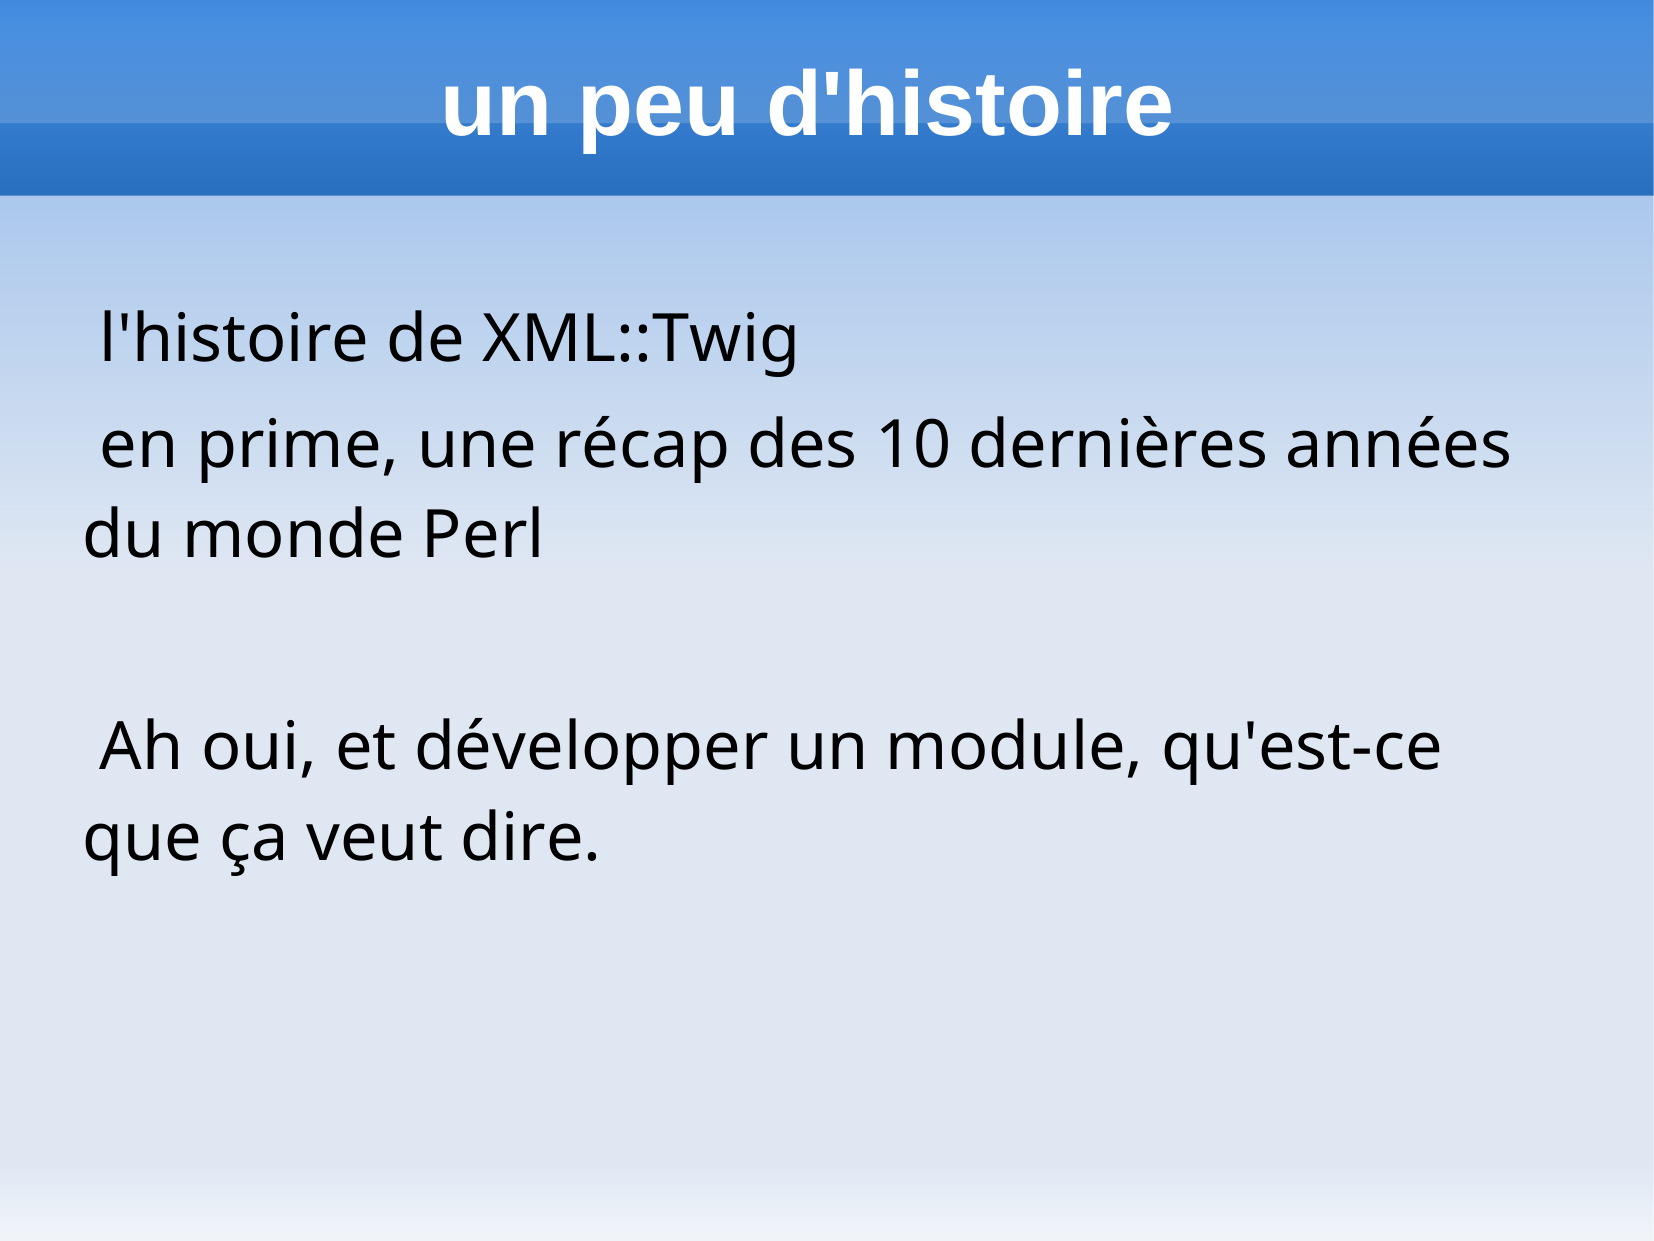

# un peu d'histoire
 l'histoire de XML::Twig
 en prime, une récap des 10 dernières années du monde Perl
 Ah oui, et développer un module, qu'est-ce que ça veut dire.